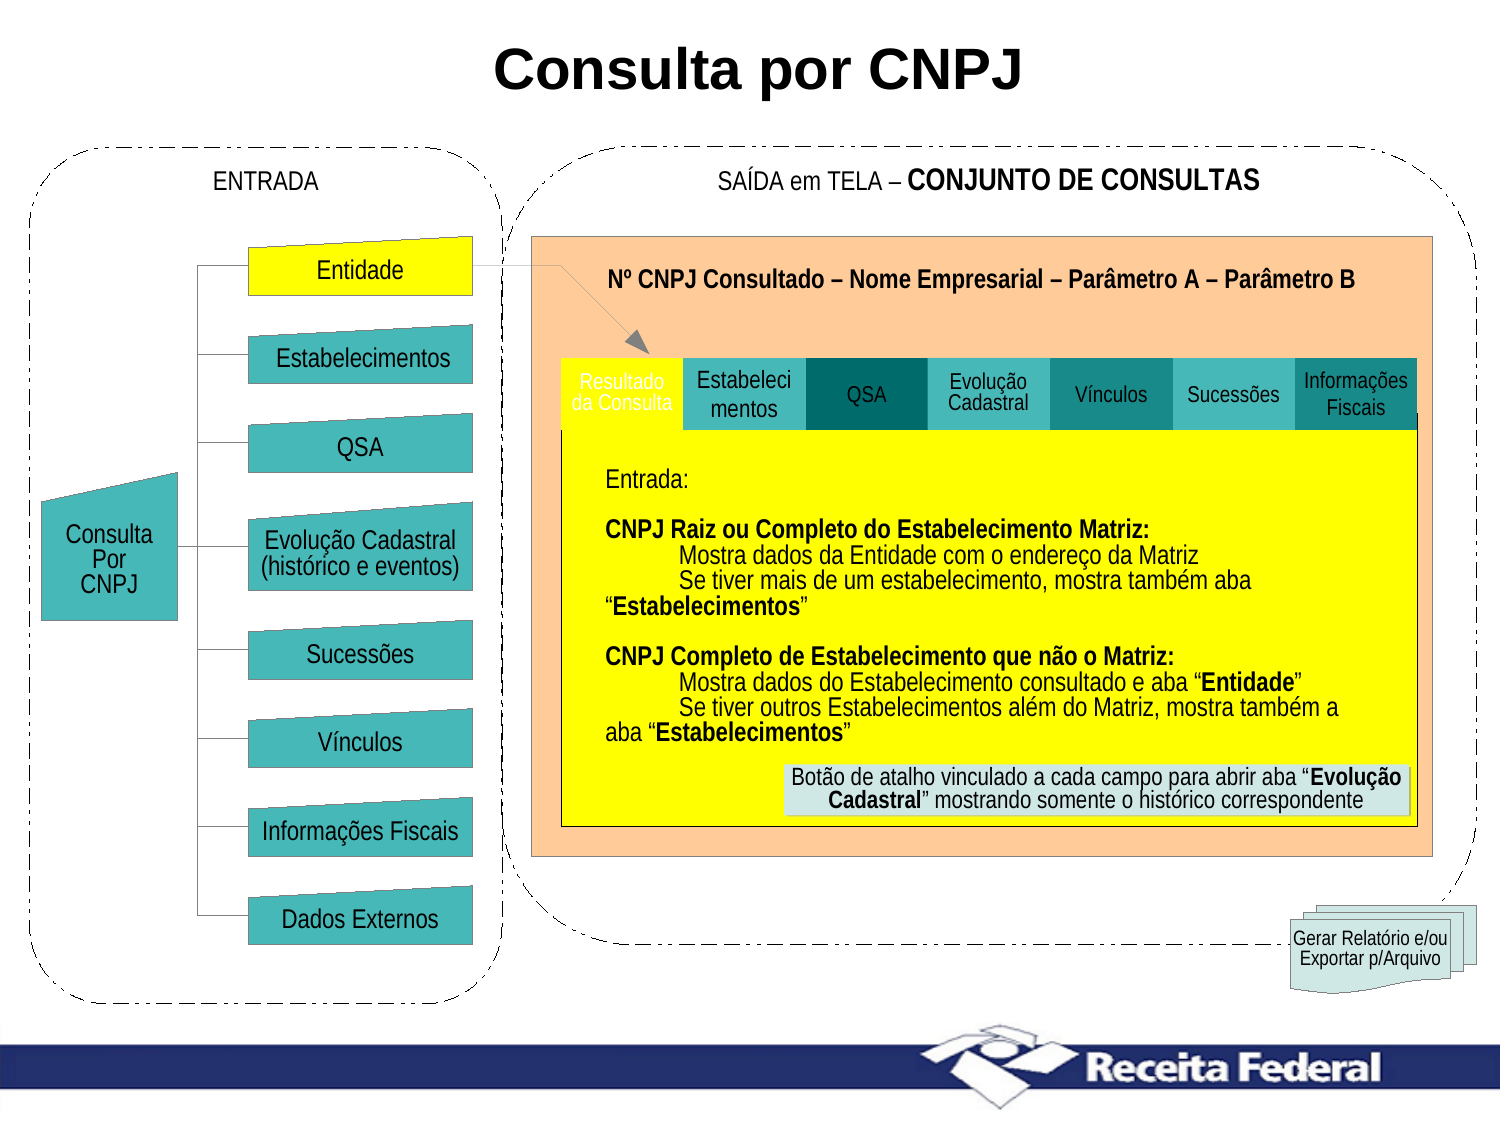

Consulta por CNPJ
SAÍDA em TELA – CONJUNTO DE CONSULTAS
ENTRADA
Entidade
Nº CNPJ Consultado – Nome Empresarial – Parâmetro A – Parâmetro B
 Estabelecimentos
| Resultado da Consulta | Estabelecimentos | QSA | | Vínculos | Sucessões | Informações Fiscais |
| --- | --- | --- | --- | --- | --- | --- |
Evolução Cadastral
QSA
Entrada:
CNPJ Raiz ou Completo do Estabelecimento Matriz:
	Mostra dados da Entidade com o endereço da Matriz
	Se tiver mais de um estabelecimento, mostra também aba “Estabelecimentos”
CNPJ Completo de Estabelecimento que não o Matriz:
	Mostra dados do Estabelecimento consultado e aba “Entidade”
	Se tiver outros Estabelecimentos além do Matriz, mostra também a aba “Estabelecimentos”
Consulta
Por
CNPJ
Evolução Cadastral (histórico e eventos)
Dados Externos
Informações Fiscais
Vínculos
Sucessões
Botão de atalho vinculado a cada campo para abrir aba “Evolução Cadastral” mostrando somente o histórico correspondente
Gerar Relatório e/ou
Exportar p/Arquivo